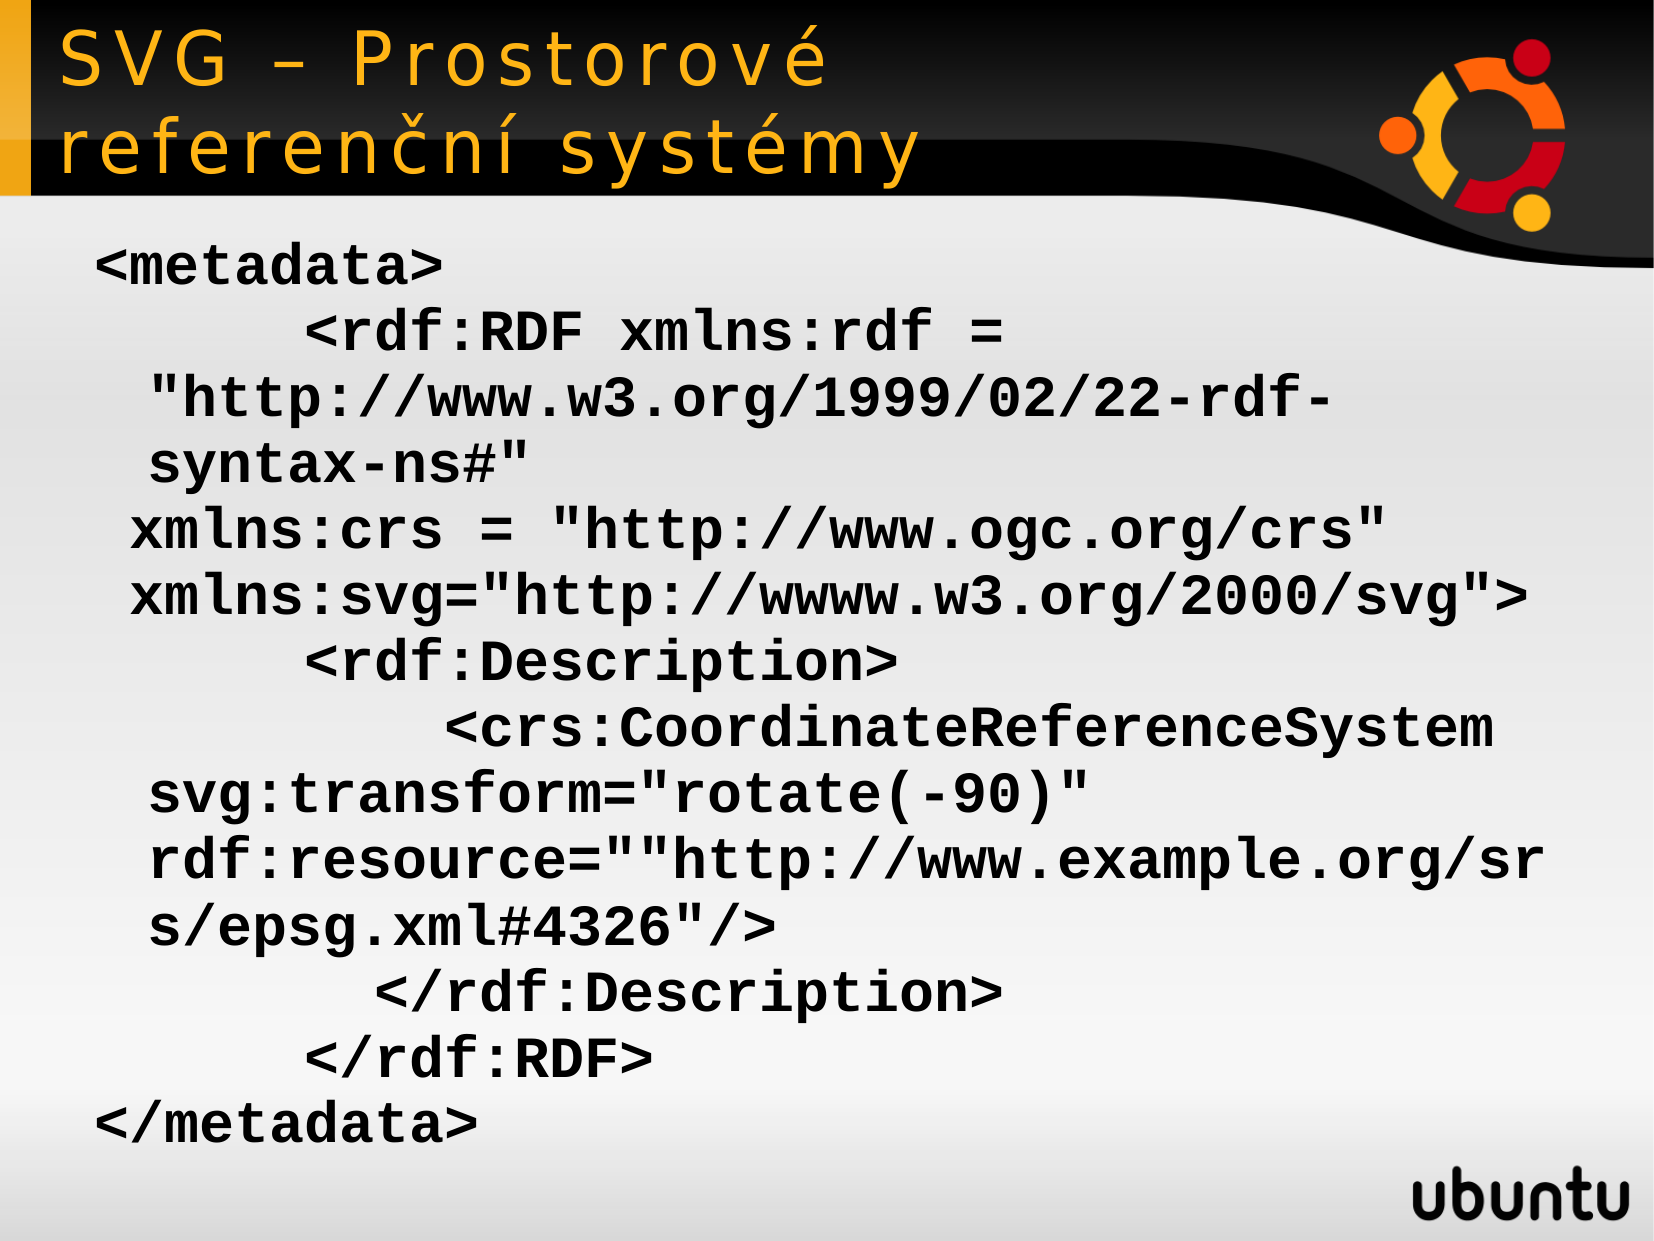

# SVG – Prostorové referenční systémy
<metadata>
 <rdf:RDF xmlns:rdf = "http://www.w3.org/1999/02/22-rdf-syntax-ns#"
 xmlns:crs = "http://www.ogc.org/crs"
 xmlns:svg="http://wwww.w3.org/2000/svg">
 <rdf:Description>
 <crs:CoordinateReferenceSystem svg:transform="rotate(-90)" rdf:resource=""http://www.example.org/srs/epsg.xml#4326"/>
 </rdf:Description>
 </rdf:RDF>
</metadata>